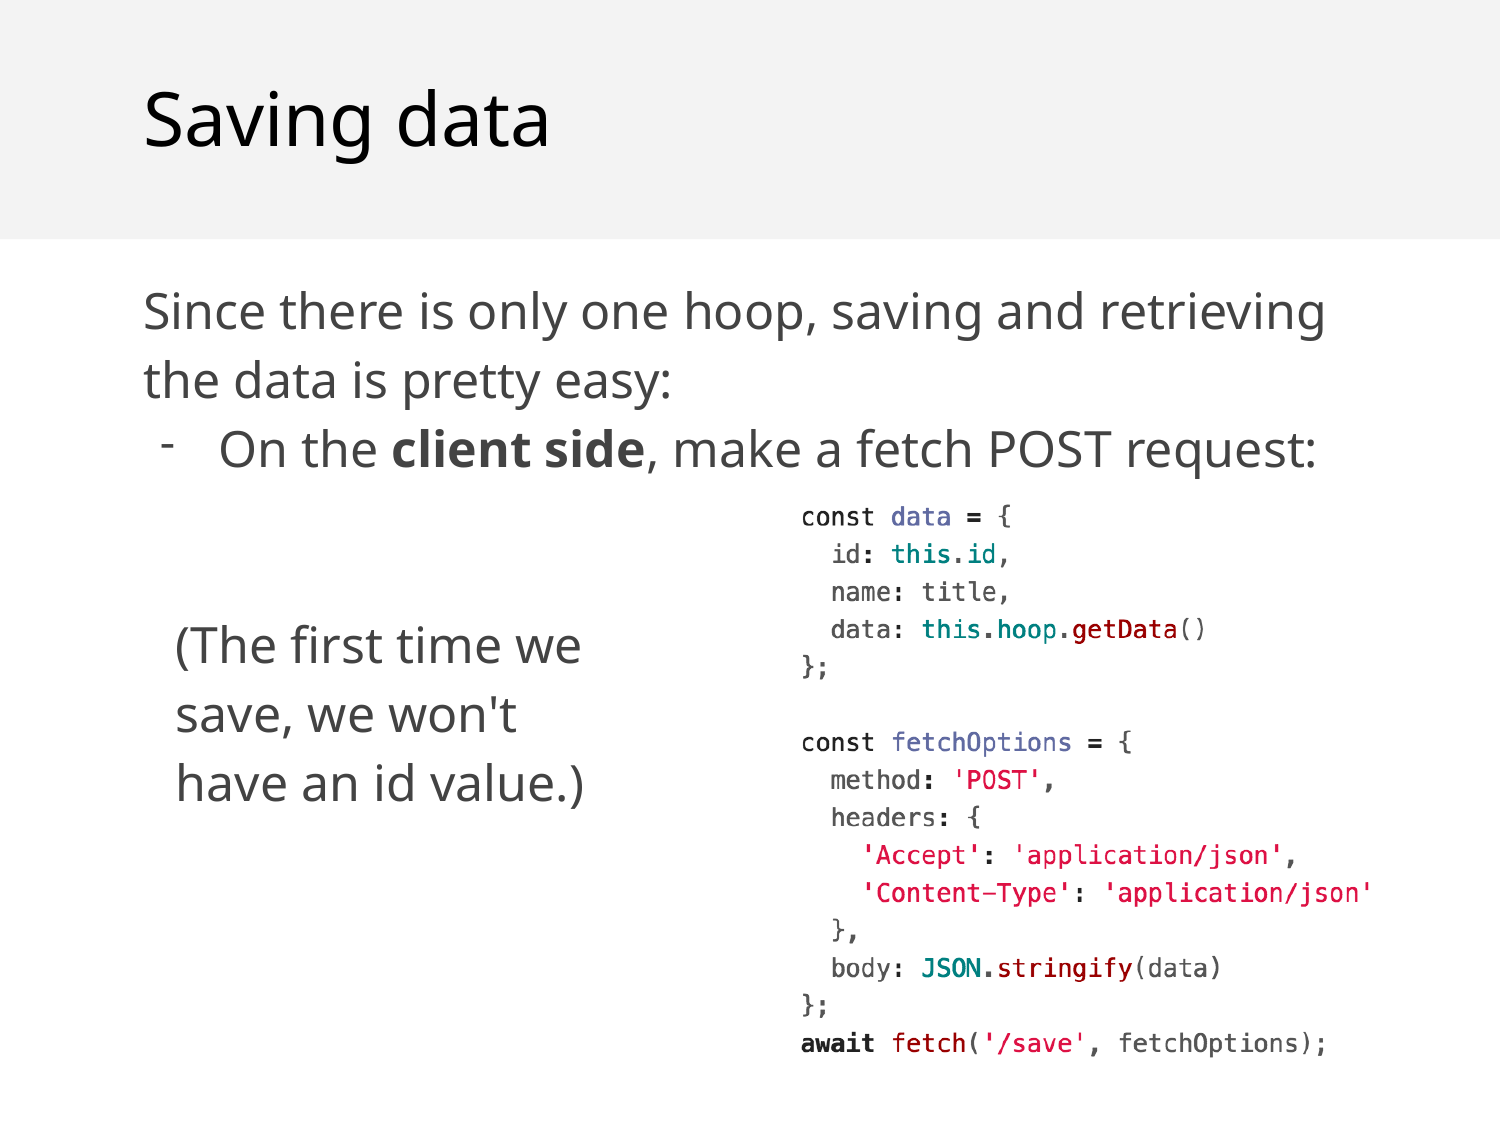

# Saving data
Since there is only one hoop, saving and retrieving the data is pretty easy:
On the client side, make a fetch POST request:
(The first time we save, we won't have an id value.)